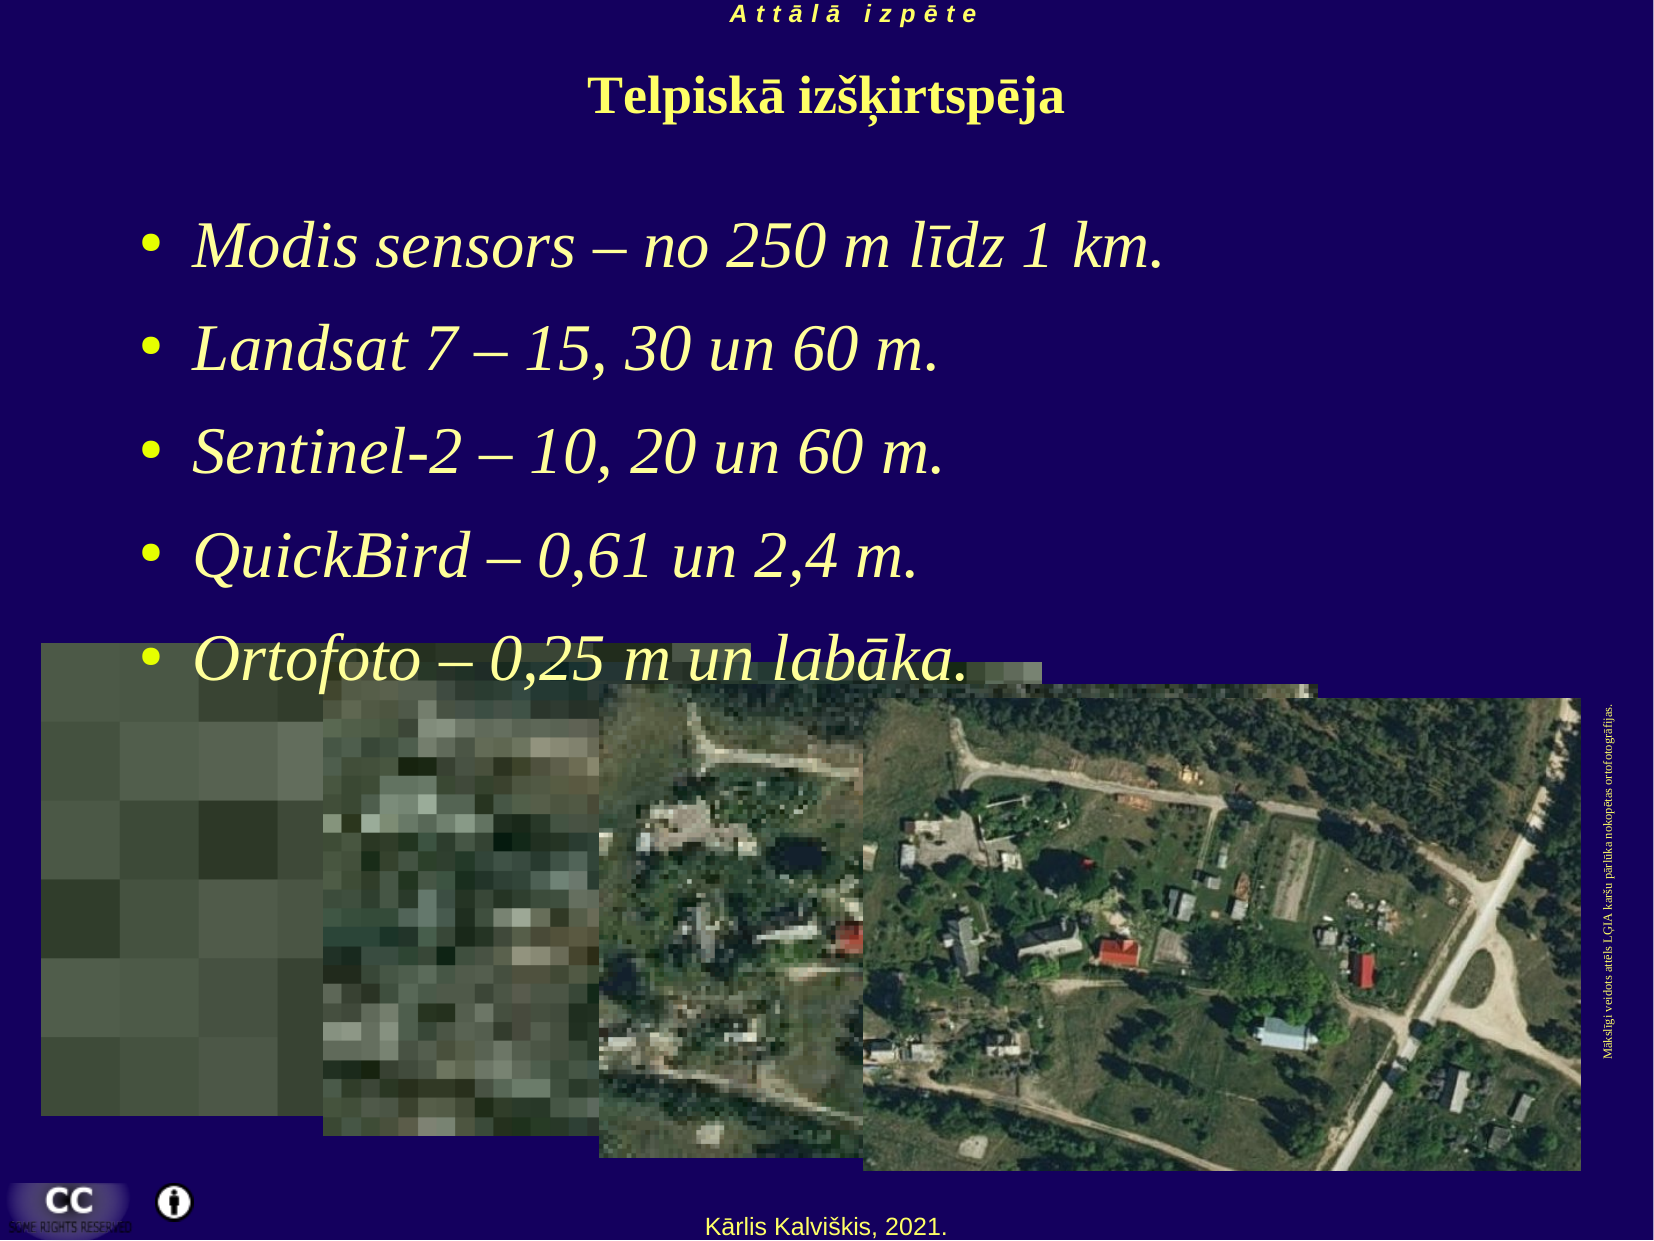

# Telpiskā izšķirtspēja
Modis sensors – no 250 m līdz 1 km.
Landsat 7 – 15, 30 un 60 m.
Sentinel-2 – 10, 20 un 60 m.
QuickBird – 0,61 un 2,4 m.
Ortofoto – 0,25 m un labāka.
Mākslīgi veidots attēls LĢIA karšu pārlūka nokopētas ortofotogrāfijas.